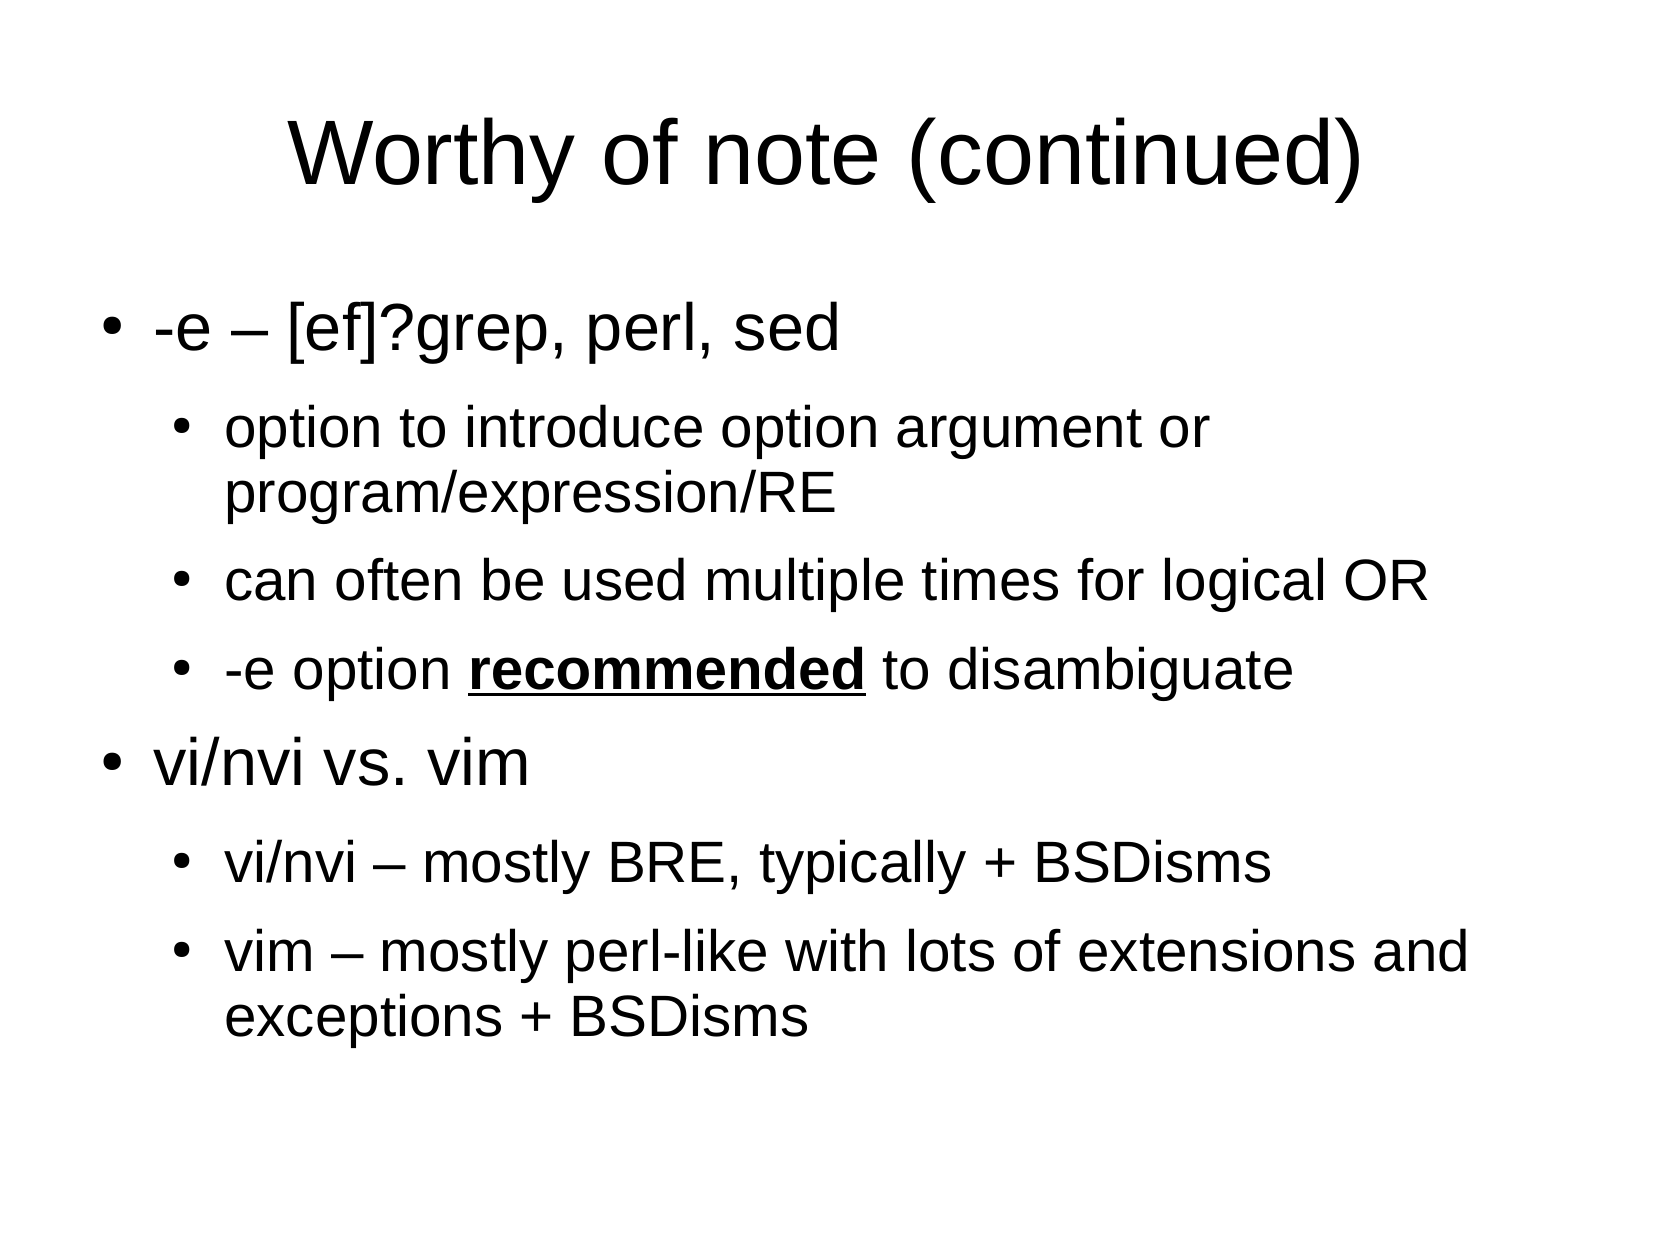

# Worthy of note (continued)
-e – [ef]?grep, perl, sed
option to introduce option argument or program/expression/RE
can often be used multiple times for logical OR
-e option recommended to disambiguate
vi/nvi vs. vim
vi/nvi – mostly BRE, typically + BSDisms
vim – mostly perl-like with lots of extensions and exceptions + BSDisms